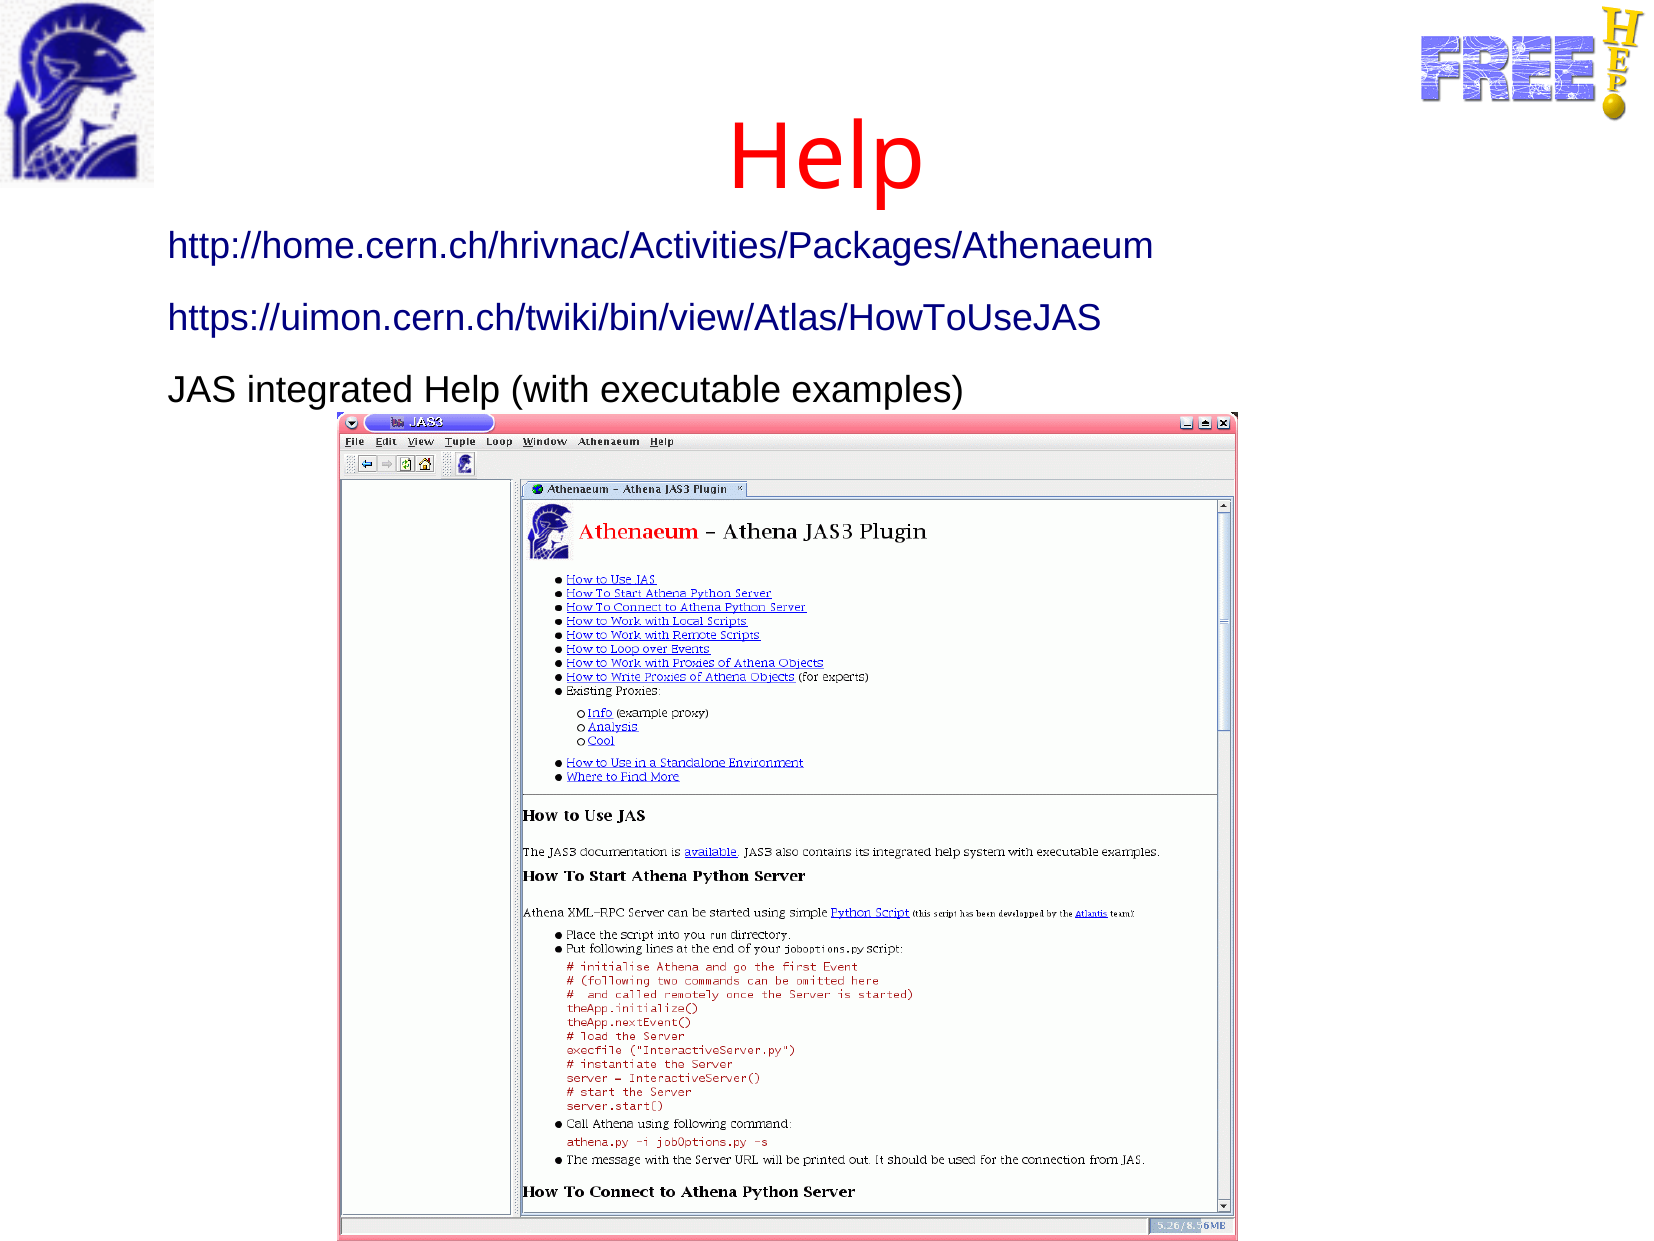

# Help
http://home.cern.ch/hrivnac/Activities/Packages/Athenaeum
https://uimon.cern.ch/twiki/bin/view/Atlas/HowToUseJAS
JAS integrated Help (with executable examples)